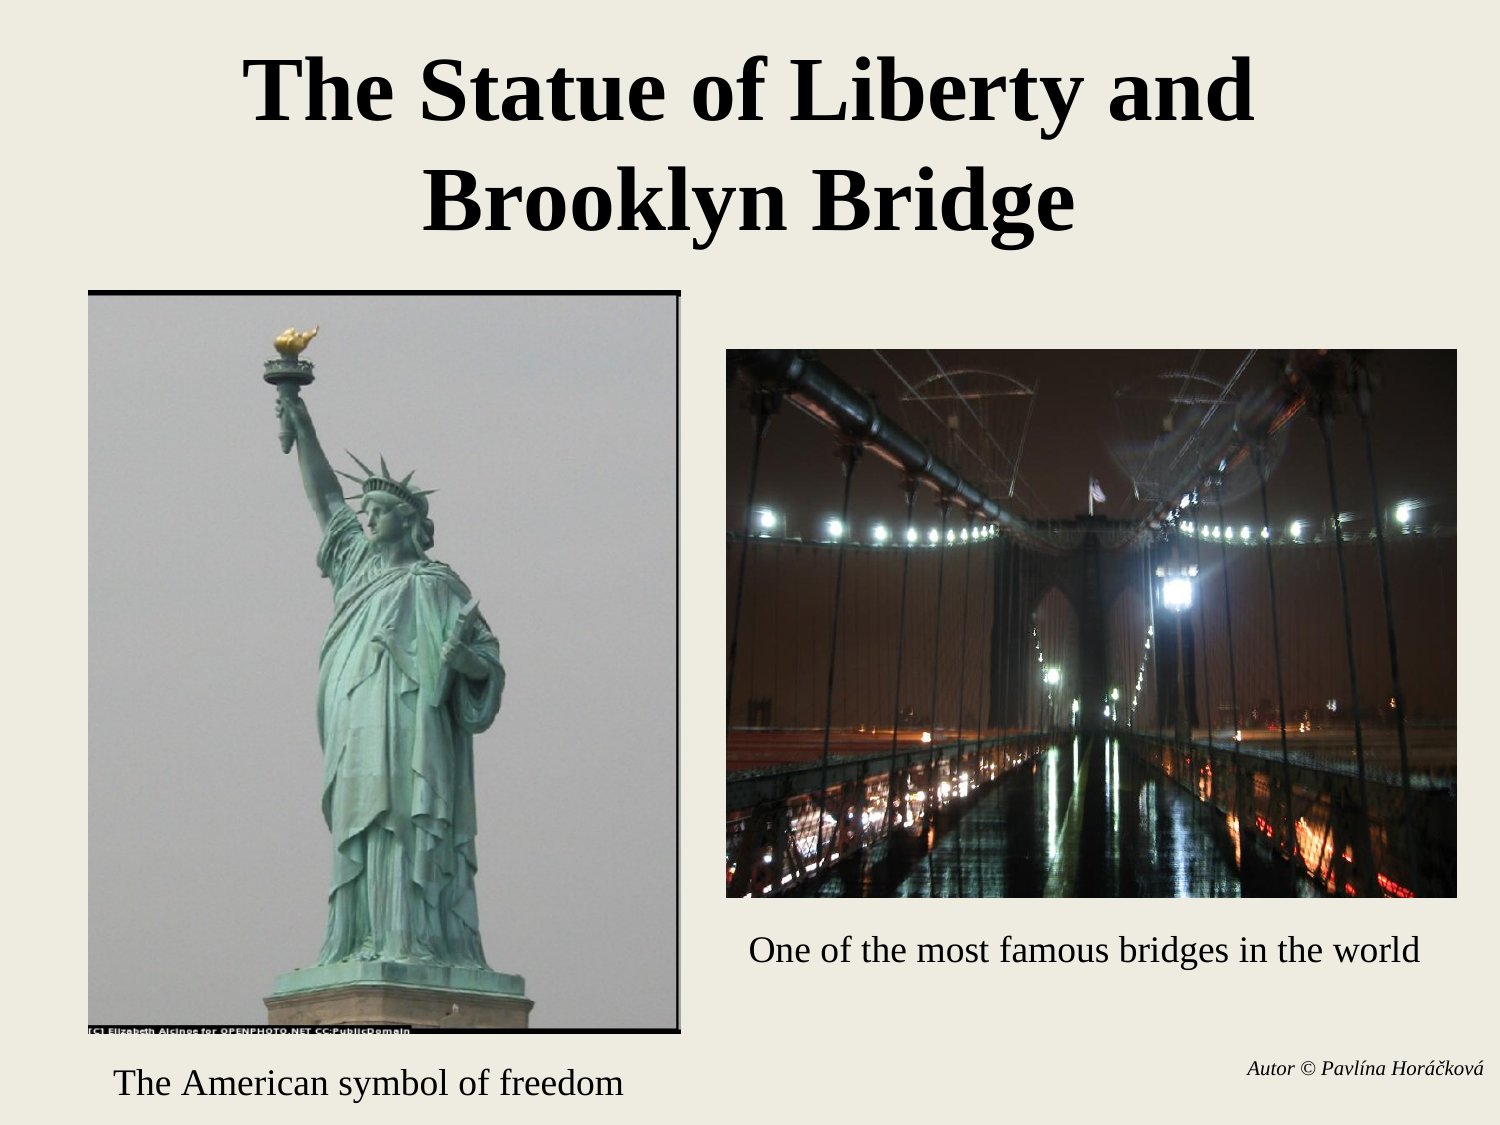

# The Statue of Liberty and Brooklyn Bridge
One of the most famous bridges in the world
Autor © Pavlína Horáčková
The American symbol of freedom